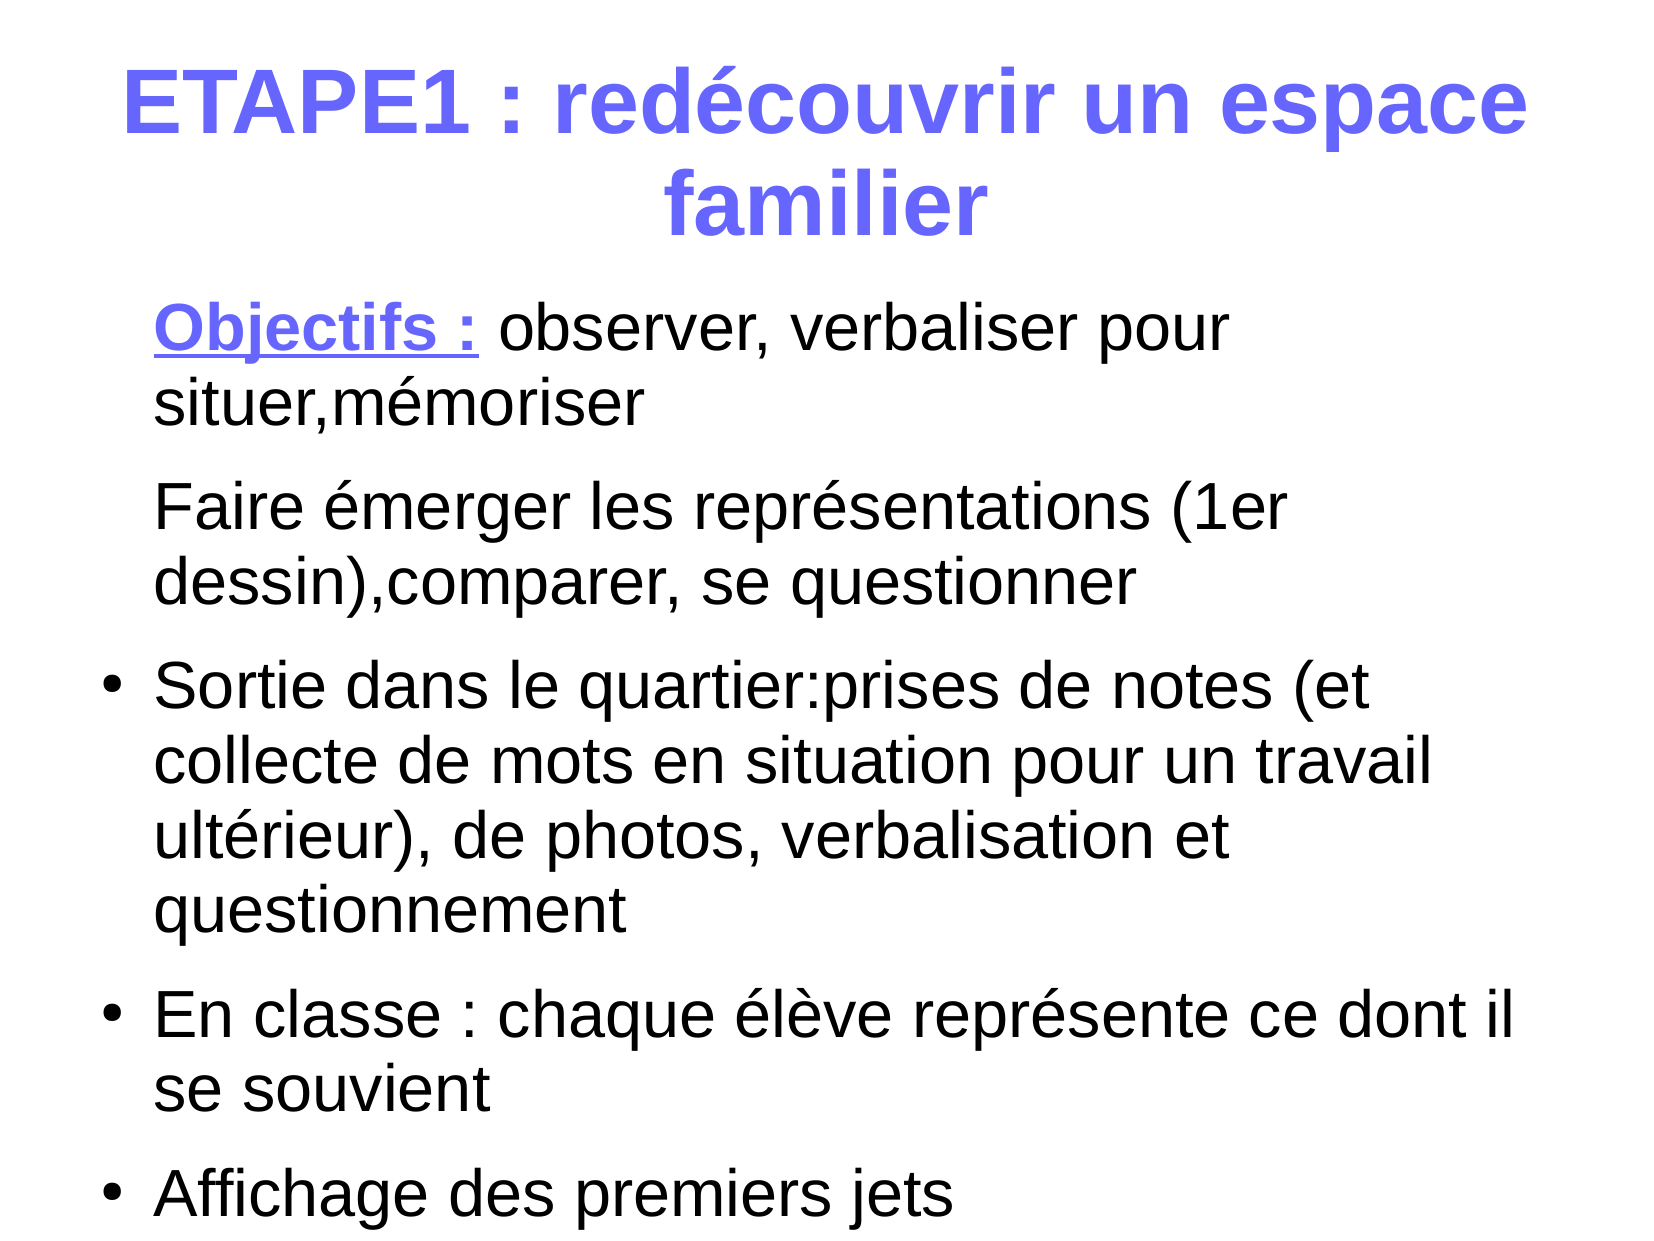

# ETAPE1 : redécouvrir un espace familier
Objectifs : observer, verbaliser pour situer,mémoriser
Faire émerger les représentations (1er dessin),comparer, se questionner
Sortie dans le quartier:prises de notes (et collecte de mots en situation pour un travail ultérieur), de photos, verbalisation et questionnement
En classe : chaque élève représente ce dont il se souvient
Affichage des premiers jets